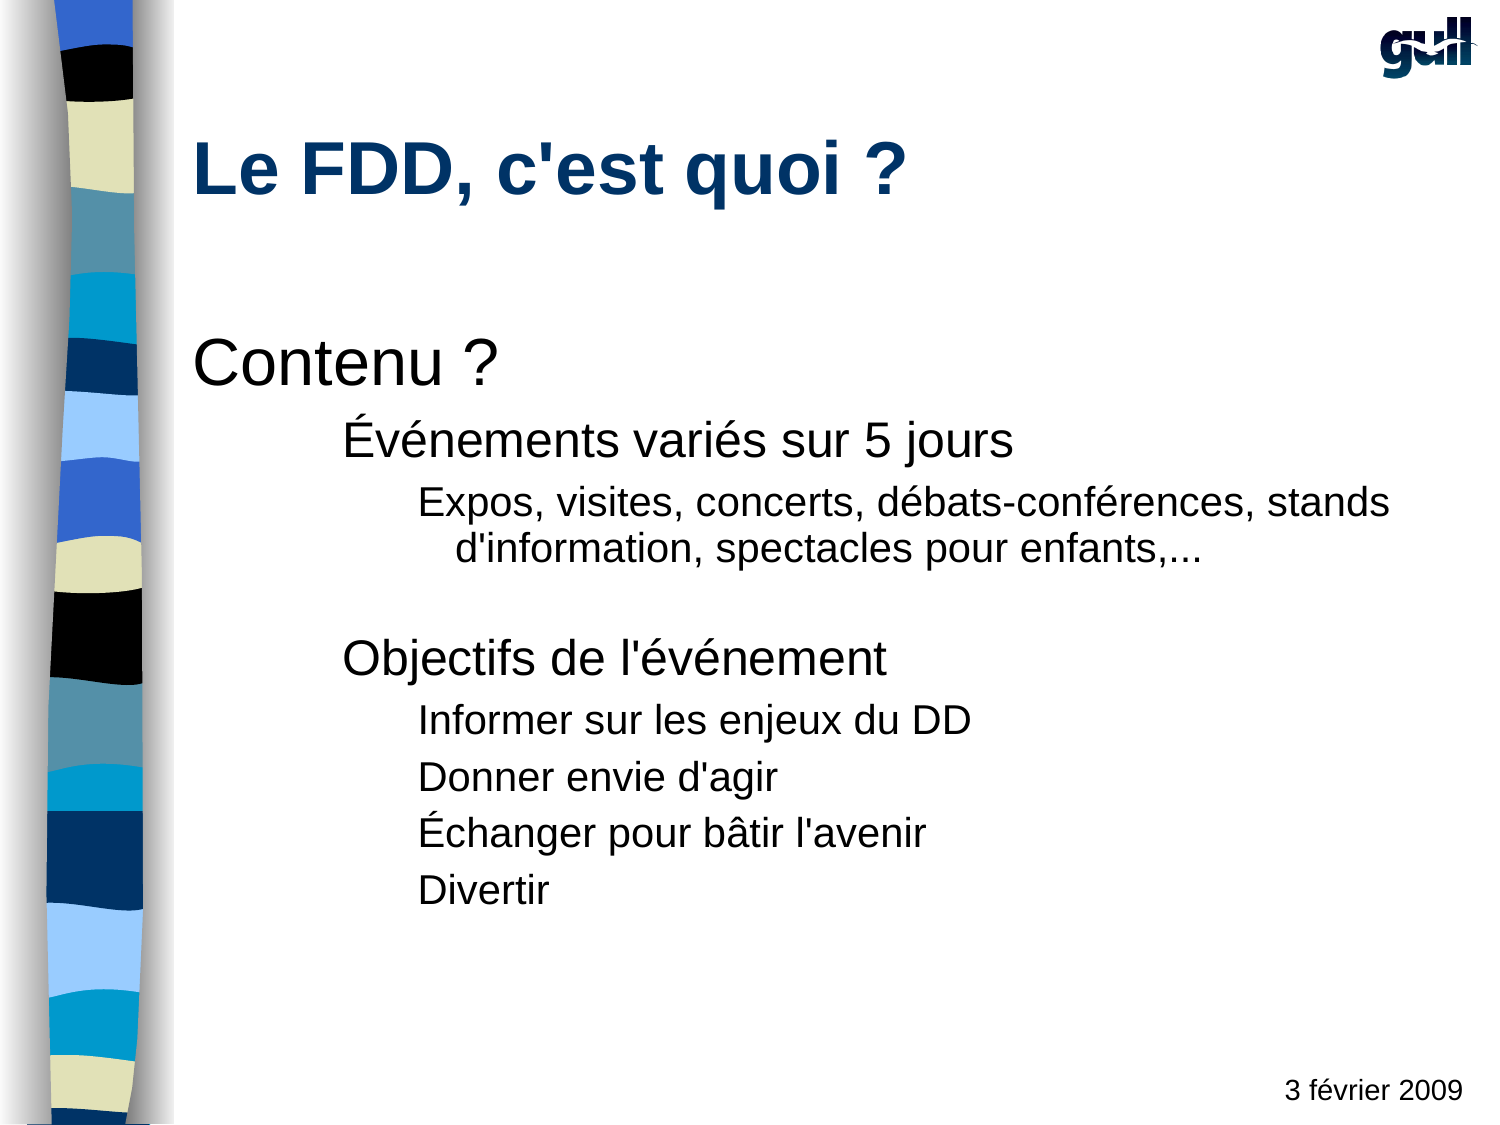

# Le FDD, c'est quoi ?
Contenu ?
Événements variés sur 5 jours
Expos, visites, concerts, débats-conférences, stands d'information, spectacles pour enfants,...
Objectifs de l'événement
Informer sur les enjeux du DD
Donner envie d'agir
Échanger pour bâtir l'avenir
Divertir